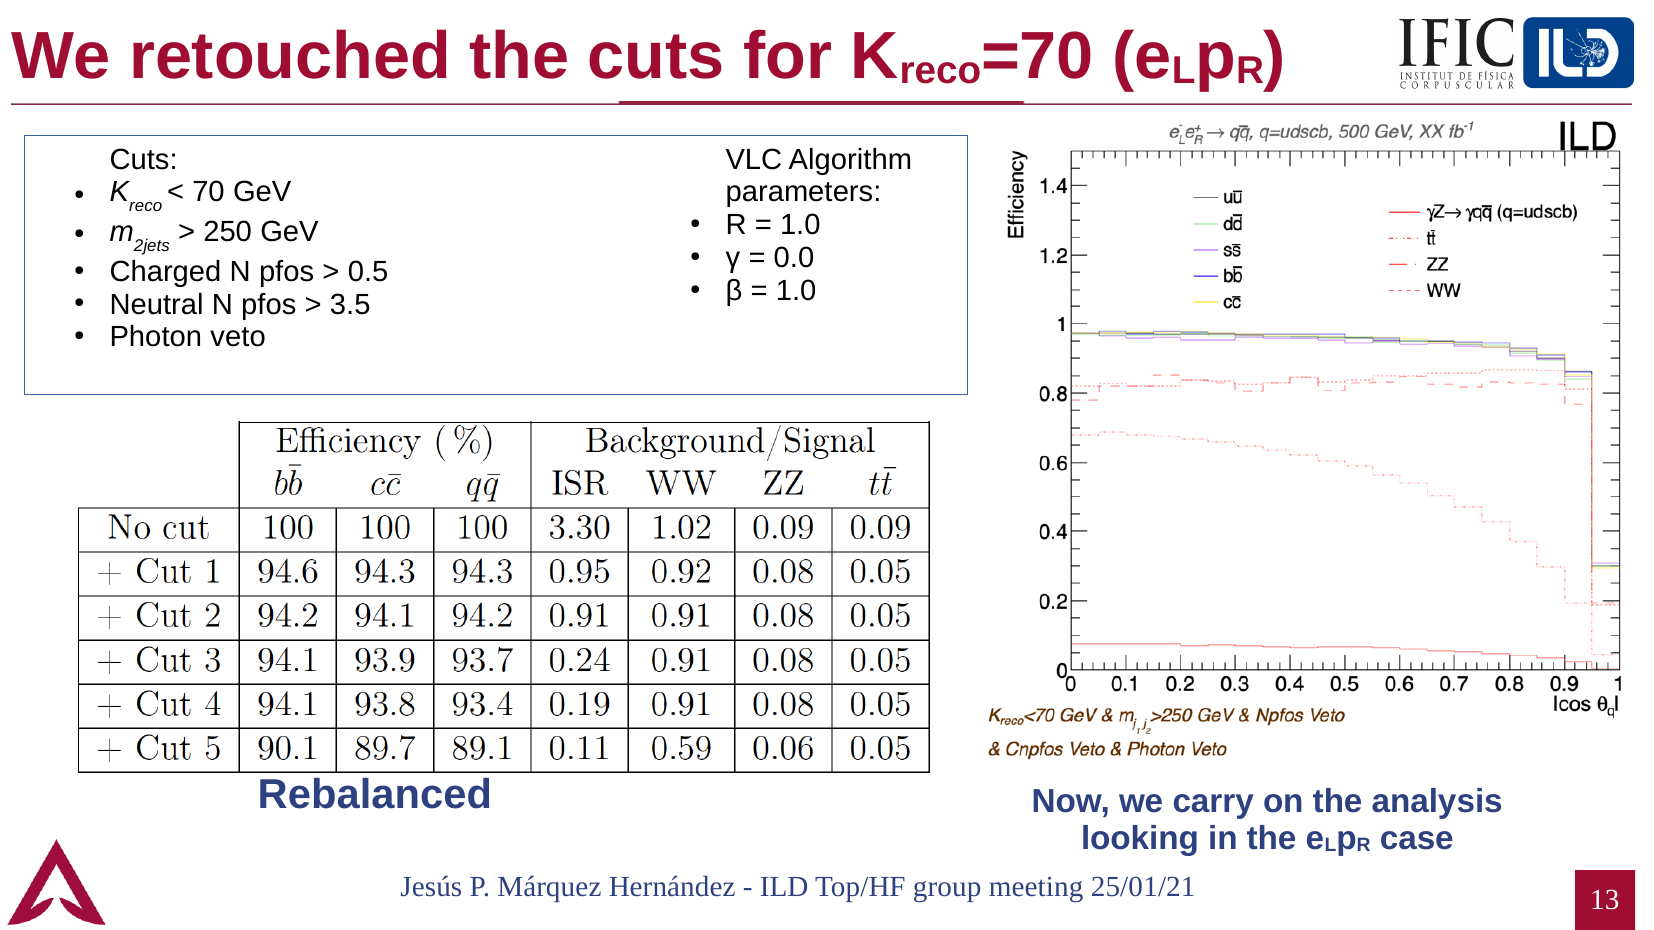

# We retouched the cuts for Kreco=70 (eLpR)
| Cuts: Kreco < 70 GeV m2jets > 250 GeV Charged N pfos > 0.5 Neutral N pfos > 3.5 Photon veto | VLC Algorithm parameters: R = 1.0 γ = 0.0 β = 1.0 |
| --- | --- |
Rebalanced
Now, we carry on the analysis looking in the eLpR case
13